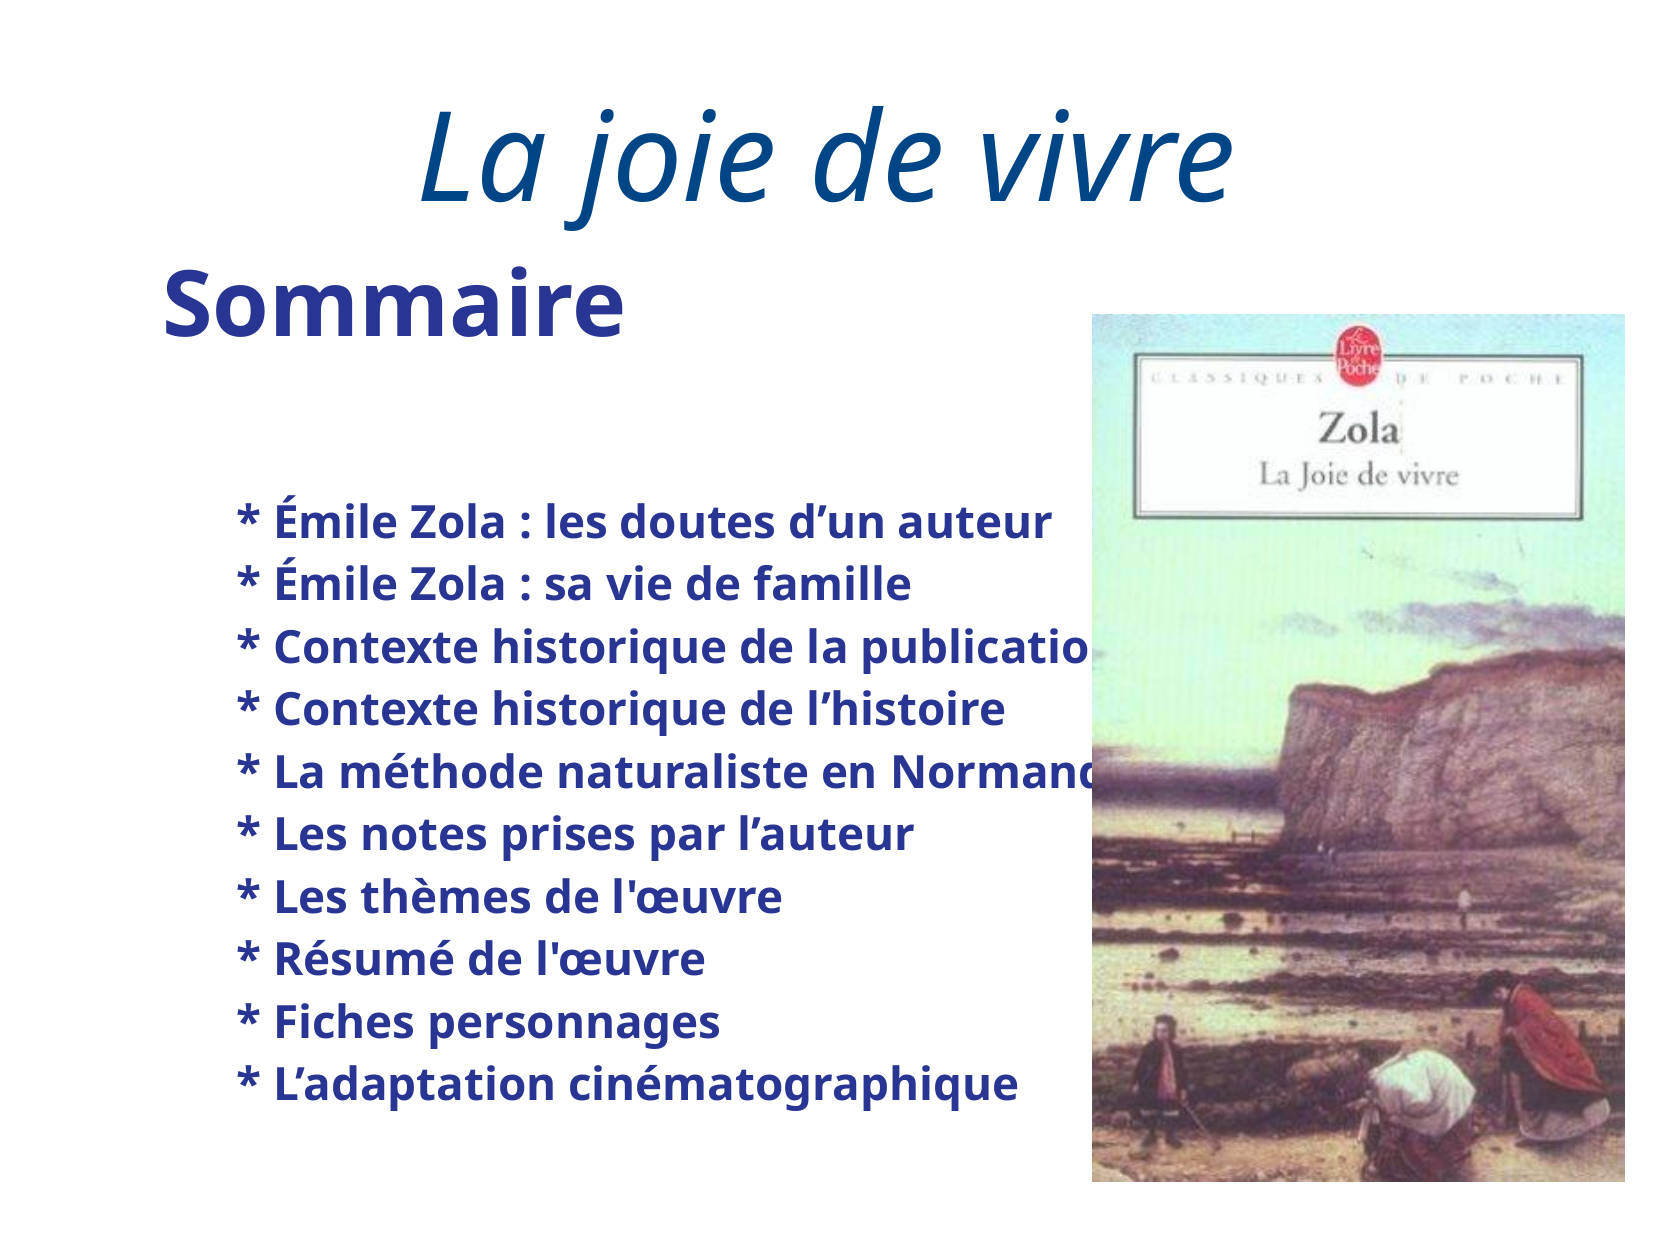

# La joie de vivre
	Sommaire
		* Émile Zola : les doutes d’un auteur
		* Émile Zola : sa vie de famille
		* Contexte historique de la publication
		* Contexte historique de l’histoire
		* La méthode naturaliste en Normandie
		* Les notes prises par l’auteur
		* Les thèmes de l'œuvre
		* Résumé de l'œuvre
		* Fiches personnages
		* L’adaptation cinématographique